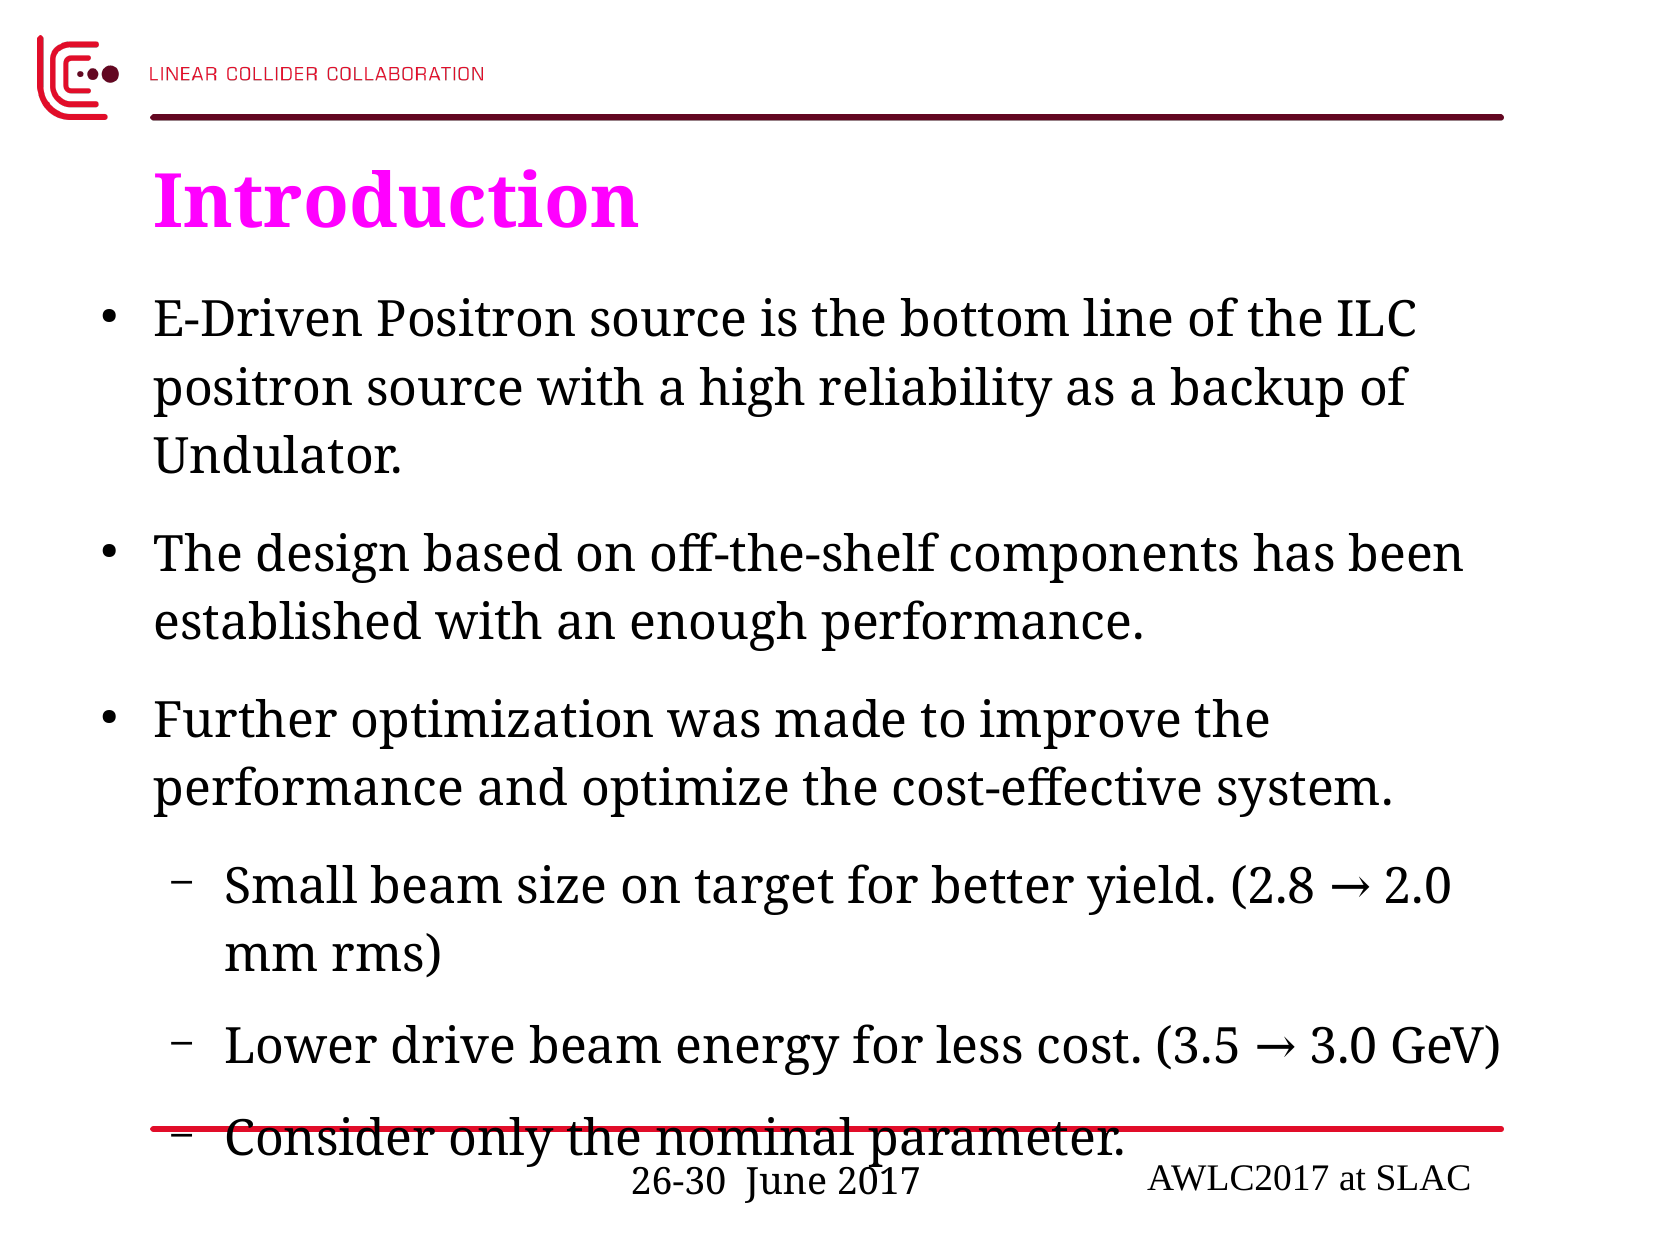

# Introduction
E-Driven Positron source is the bottom line of the ILC positron source with a high reliability as a backup of Undulator.
The design based on off-the-shelf components has been established with an enough performance.
Further optimization was made to improve the performance and optimize the cost-effective system.
Small beam size on target for better yield. (2.8 → 2.0 mm rms)
Lower drive beam energy for less cost. (3.5 → 3.0 GeV)
Consider only the nominal parameter.